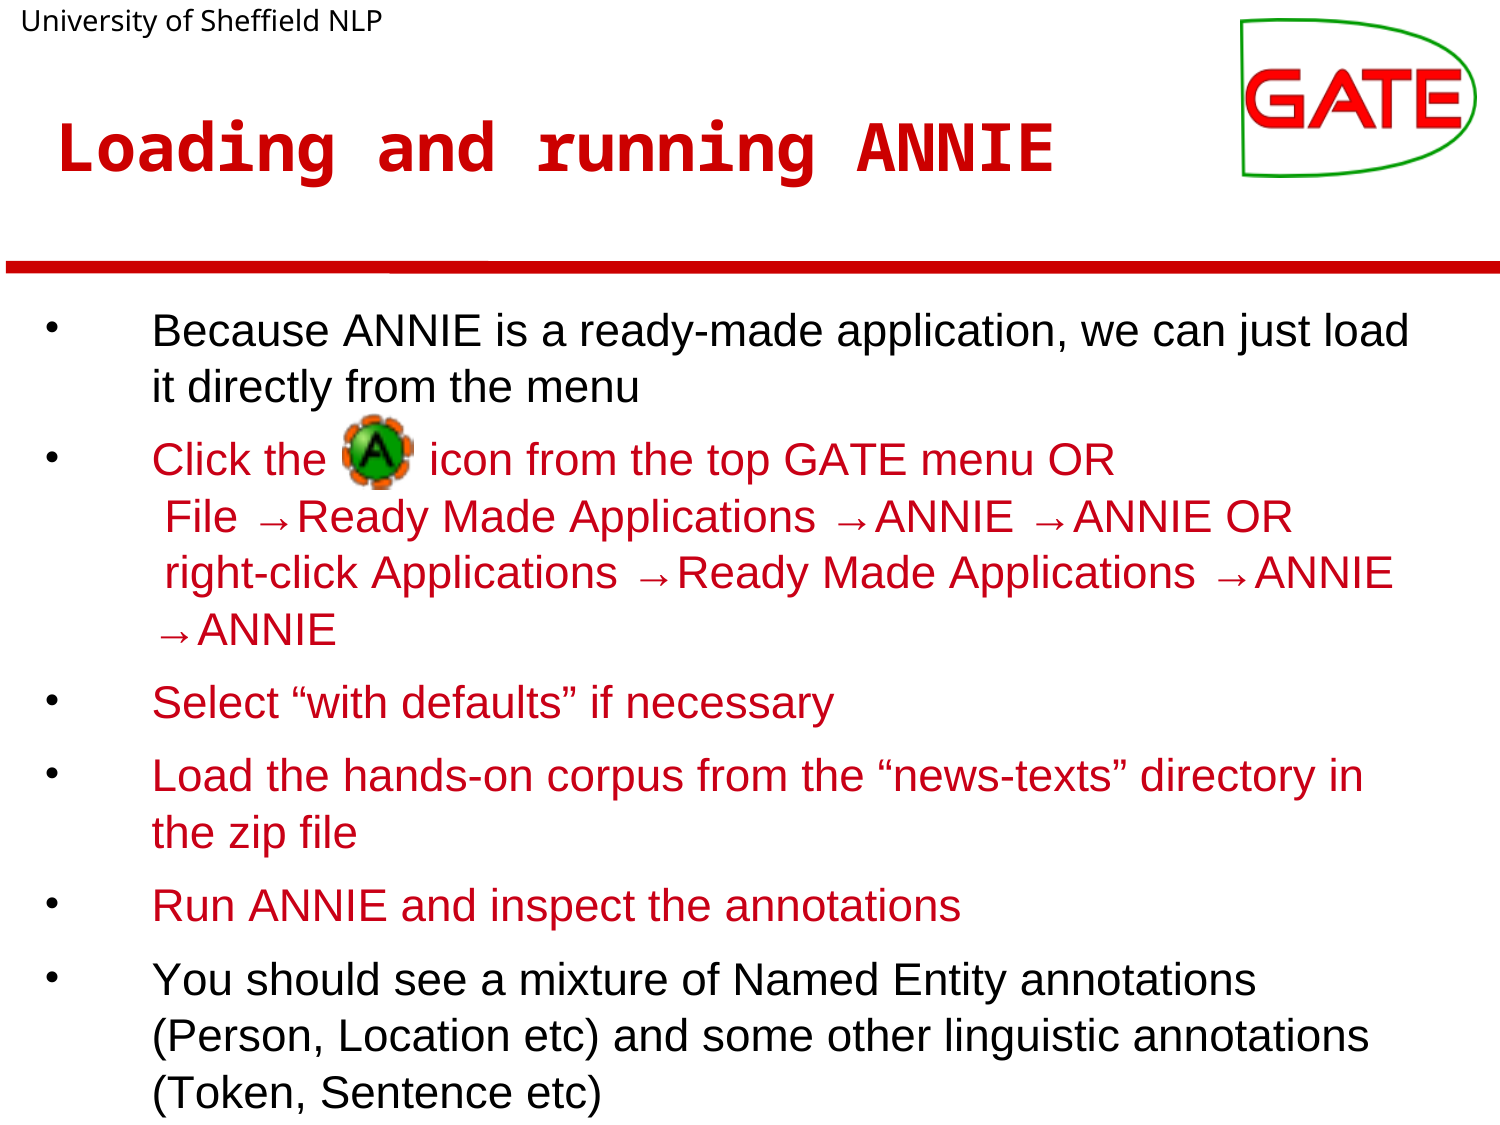

Loading and running ANNIE
Because ANNIE is a ready-made application, we can just load it directly from the menu
Click the icon from the top GATE menu OR
 File →Ready Made Applications →ANNIE →ANNIE OR
 right-click Applications →Ready Made Applications →ANNIE →ANNIE
Select “with defaults” if necessary
Load the hands-on corpus from the “news-texts” directory in the zip file
Run ANNIE and inspect the annotations
You should see a mixture of Named Entity annotations (Person, Location etc) and some other linguistic annotations (Token, Sentence etc)